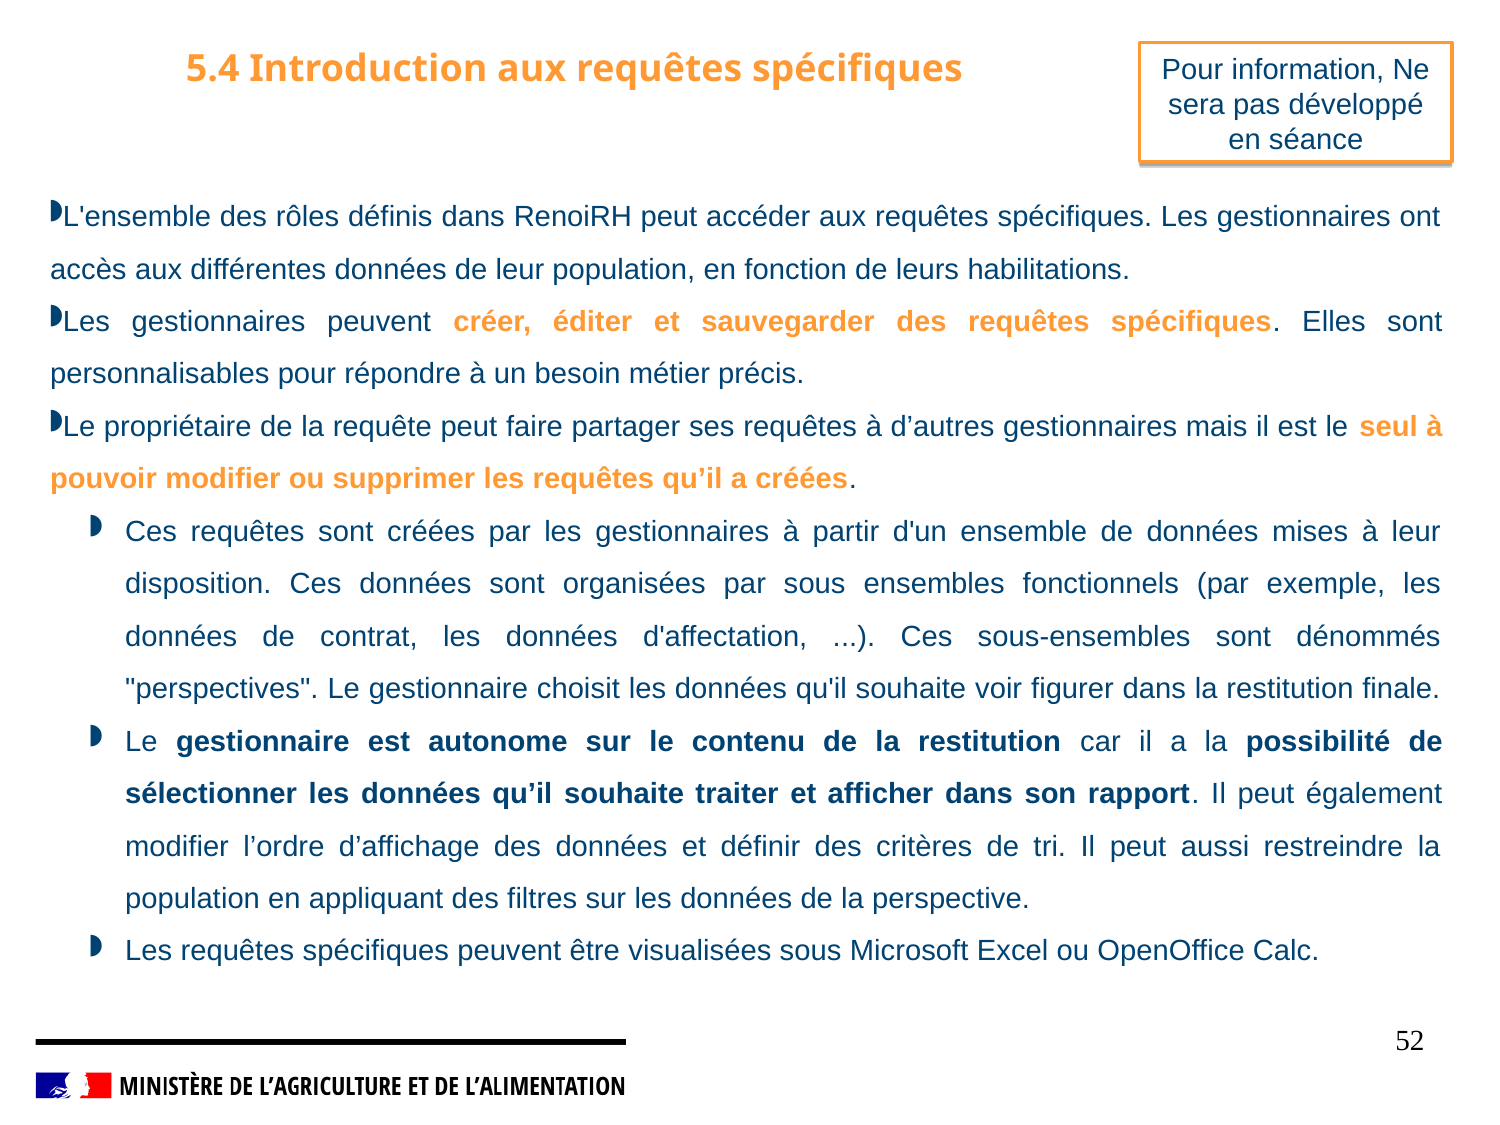

5.4 Introduction aux requêtes spécifiques
Pour information, Ne sera pas développé en séance
L'ensemble des rôles définis dans RenoiRH peut accéder aux requêtes spécifiques. Les gestionnaires ont accès aux différentes données de leur population, en fonction de leurs habilitations.
Les gestionnaires peuvent créer, éditer et sauvegarder des requêtes spécifiques. Elles sont personnalisables pour répondre à un besoin métier précis.
Le propriétaire de la requête peut faire partager ses requêtes à d’autres gestionnaires mais il est le seul à pouvoir modifier ou supprimer les requêtes qu’il a créées.
Ces requêtes sont créées par les gestionnaires à partir d'un ensemble de données mises à leur disposition. Ces données sont organisées par sous ensembles fonctionnels (par exemple, les données de contrat, les données d'affectation, ...). Ces sous-ensembles sont dénommés "perspectives". Le gestionnaire choisit les données qu'il souhaite voir figurer dans la restitution finale.
Le gestionnaire est autonome sur le contenu de la restitution car il a la possibilité de sélectionner les données qu’il souhaite traiter et afficher dans son rapport. Il peut également modifier l’ordre d’affichage des données et définir des critères de tri. Il peut aussi restreindre la population en appliquant des filtres sur les données de la perspective.
Les requêtes spécifiques peuvent être visualisées sous Microsoft Excel ou OpenOffice Calc.